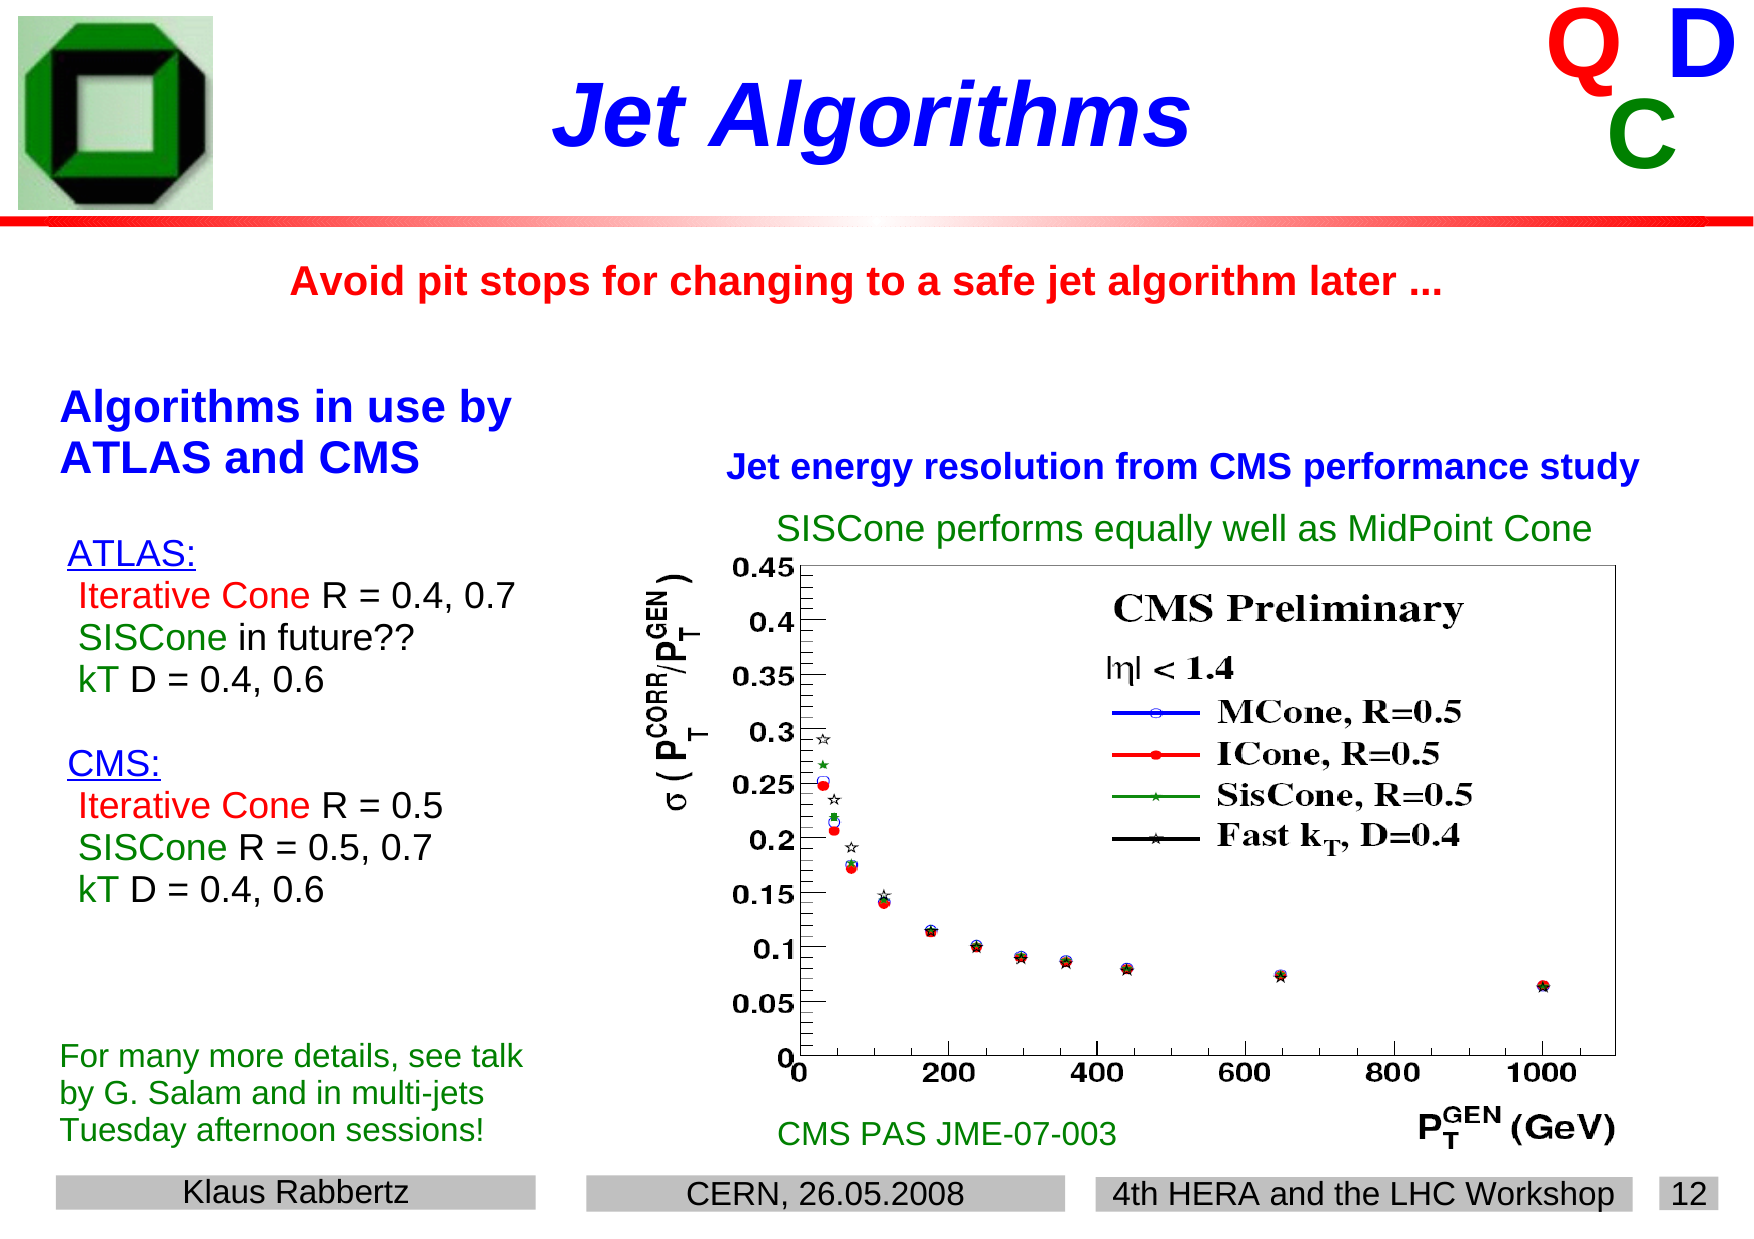

# Jet Algorithms
Avoid pit stops for changing to a safe jet algorithm later ...
Algorithms in use by
ATLAS and CMS
Jet energy resolution from CMS performance study
SISCone performs equally well as MidPoint Cone
ATLAS:
 Iterative Cone R = 0.4, 0.7
 SISCone in future??
 kT D = 0.4, 0.6
CMS:
 Iterative Cone R = 0.5
 SISCone R = 0.5, 0.7
 kT D = 0.4, 0.6
For many more details, see talk
by G. Salam and in multi-jets
Tuesday afternoon sessions!
CMS PAS JME-07-003